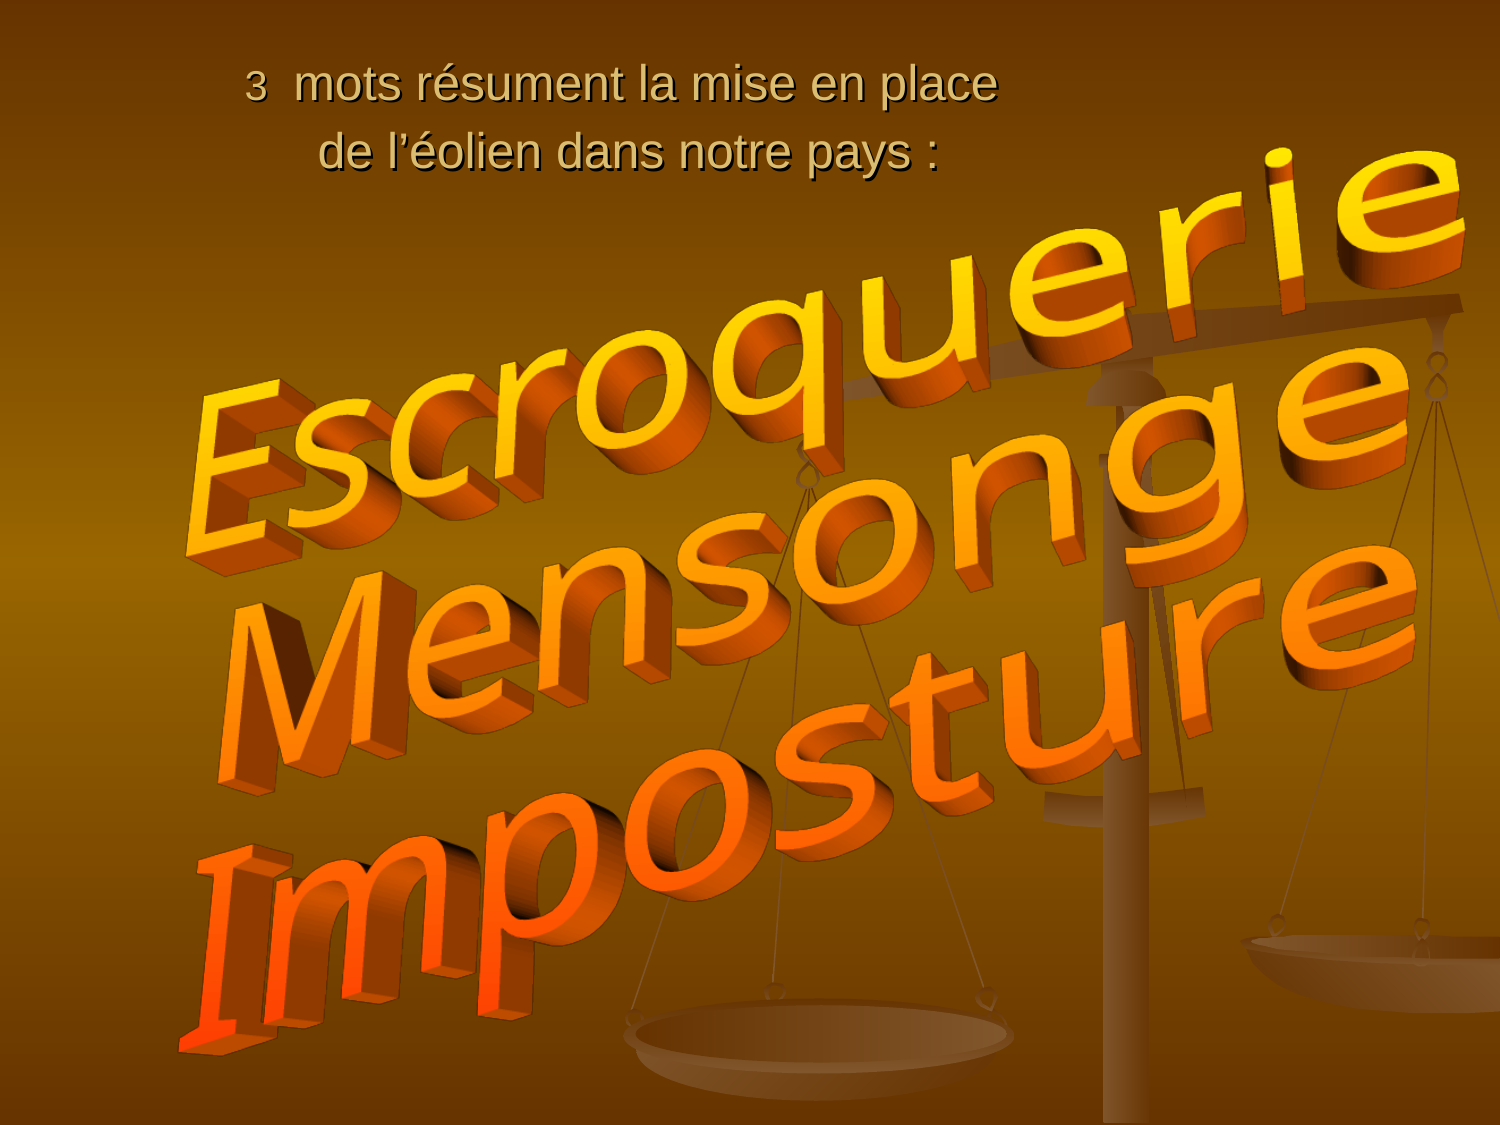

# 3 mots résument la mise en place de l’éolien dans notre pays :
Escroquerie
Mensonge
Imposture